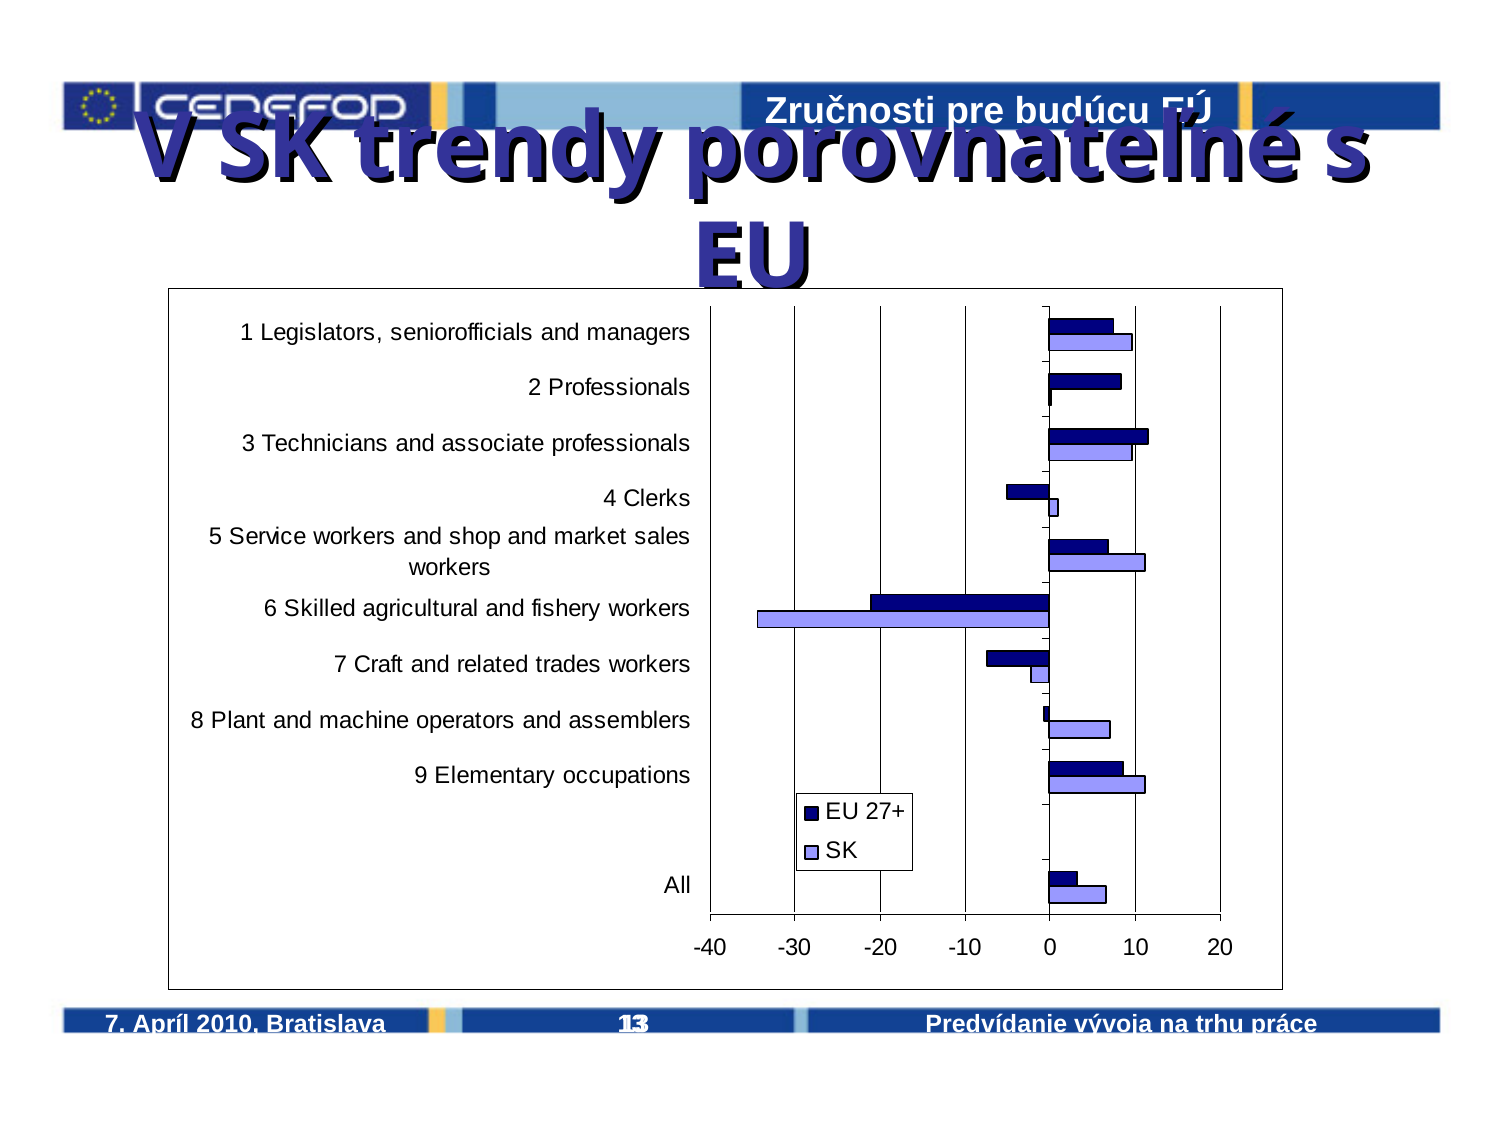

# V SK trendy porovnateľné s EU